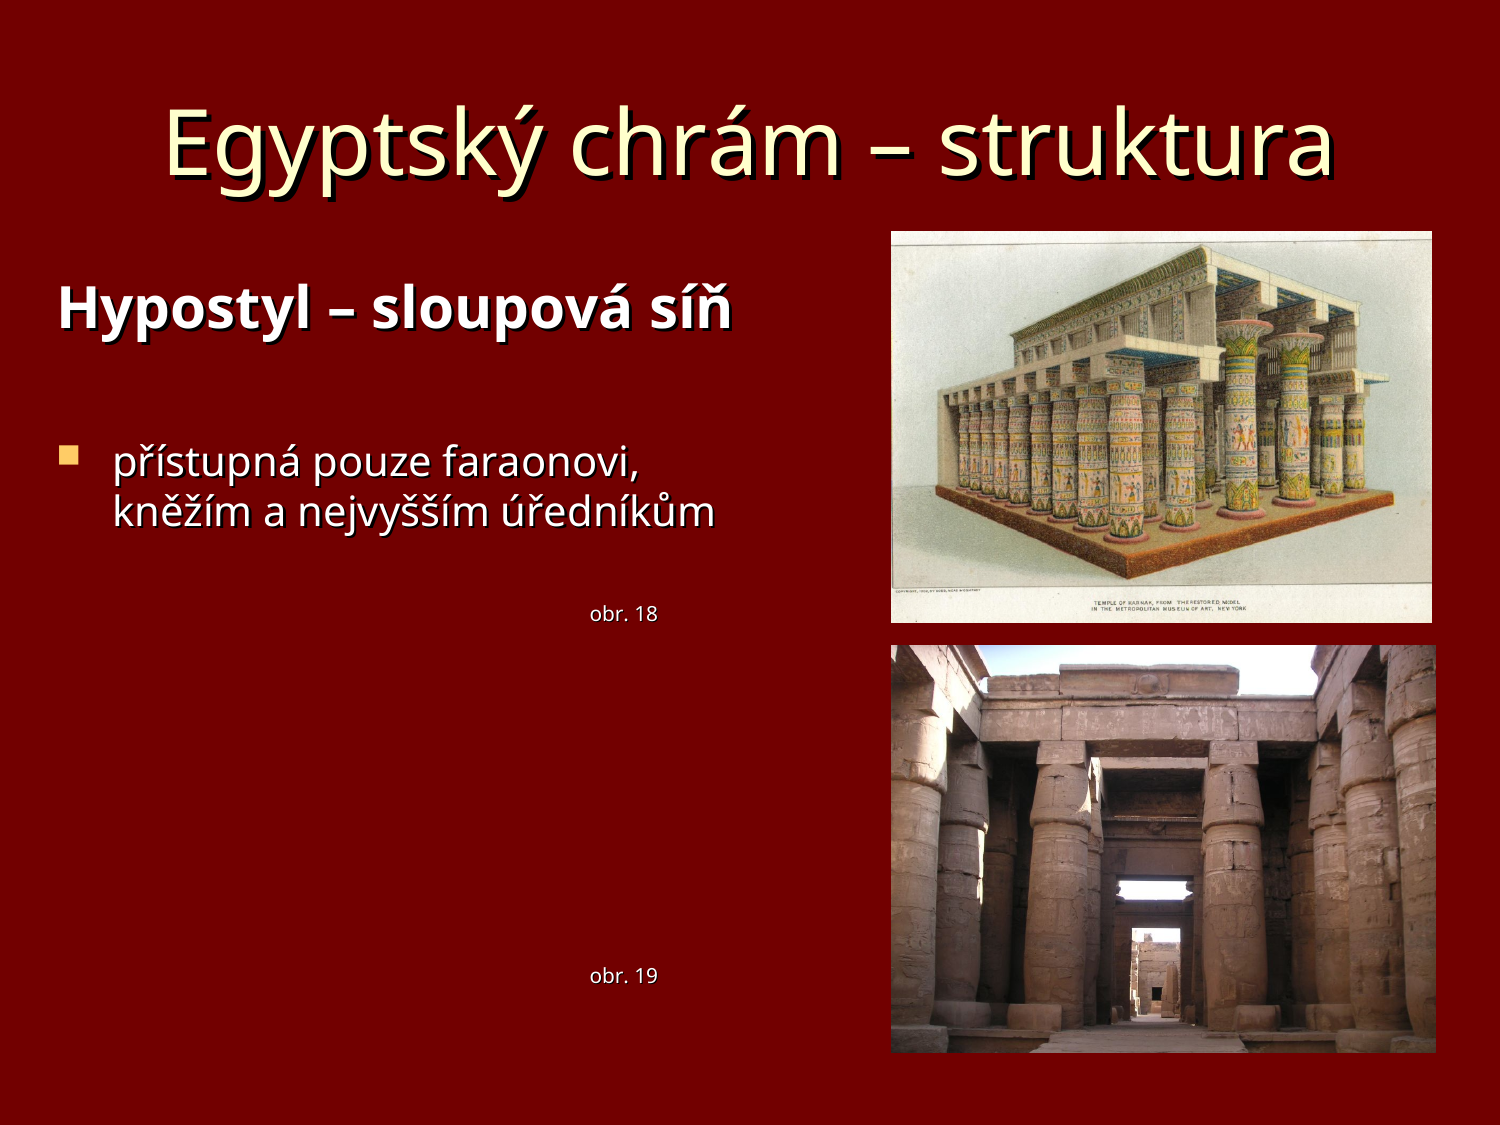

# Egyptský chrám – struktura
Hypostyl – sloupová síň
přístupná pouze faraonovi, kněžím a nejvyšším úředníkům
 obr. 18
 obr. 19